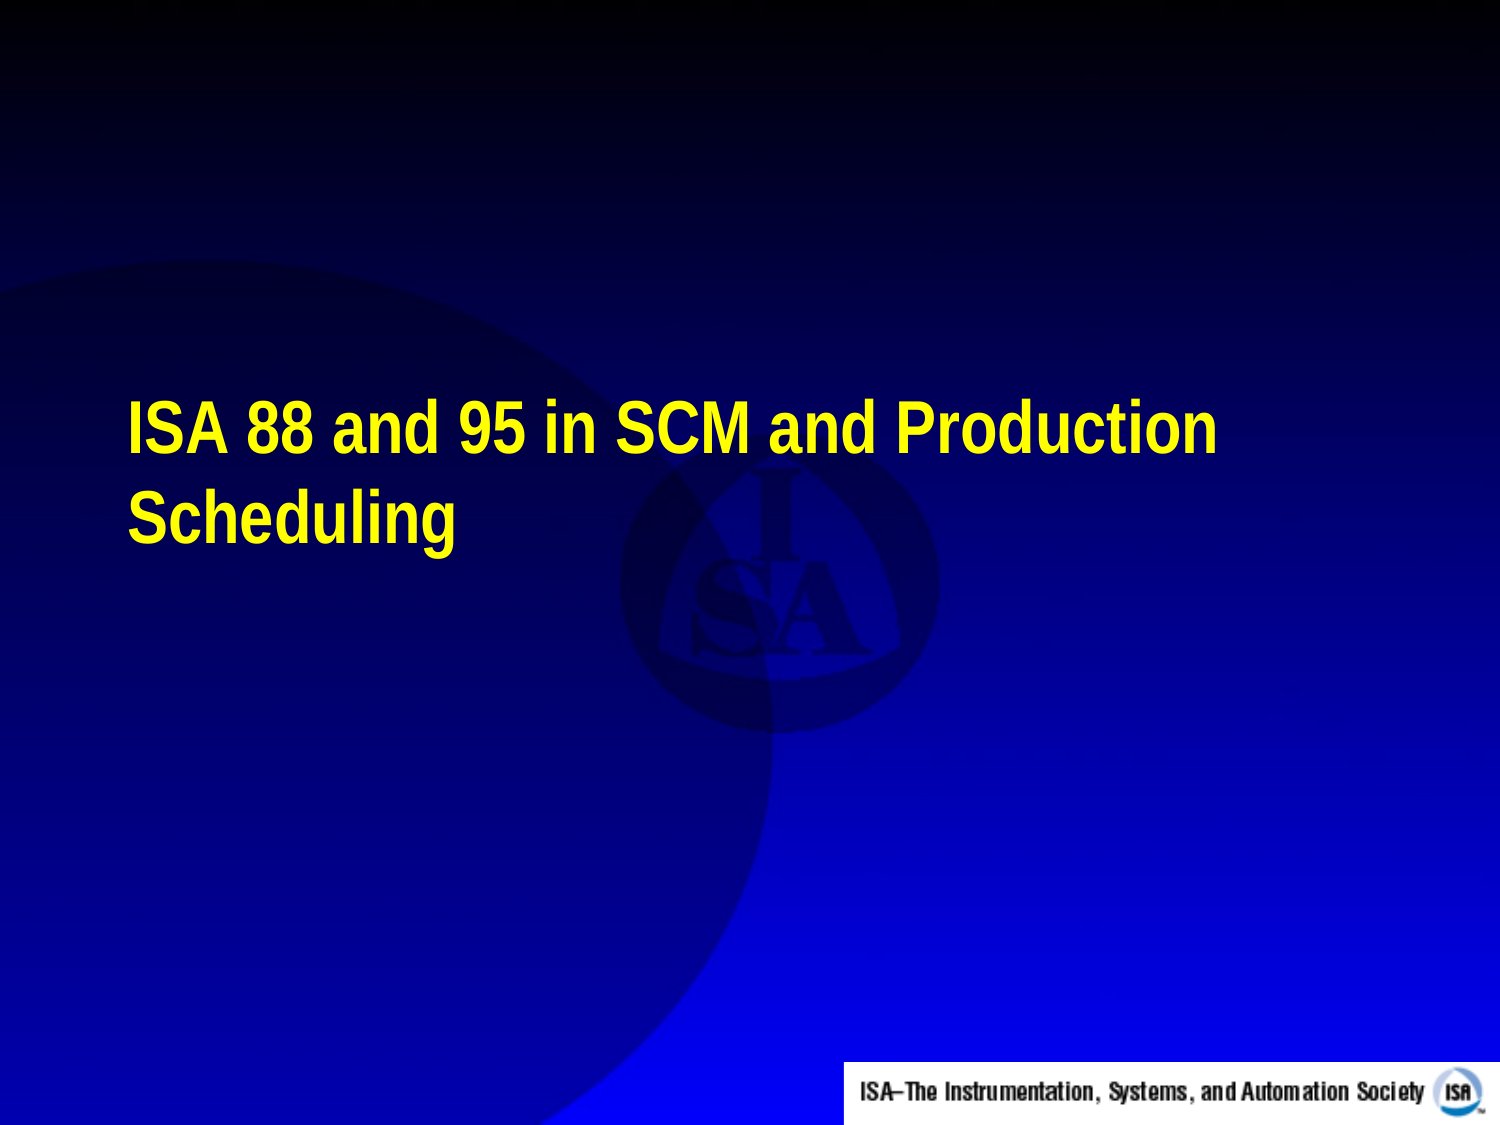

# ISA 88 and 95 in SCM and Production Scheduling